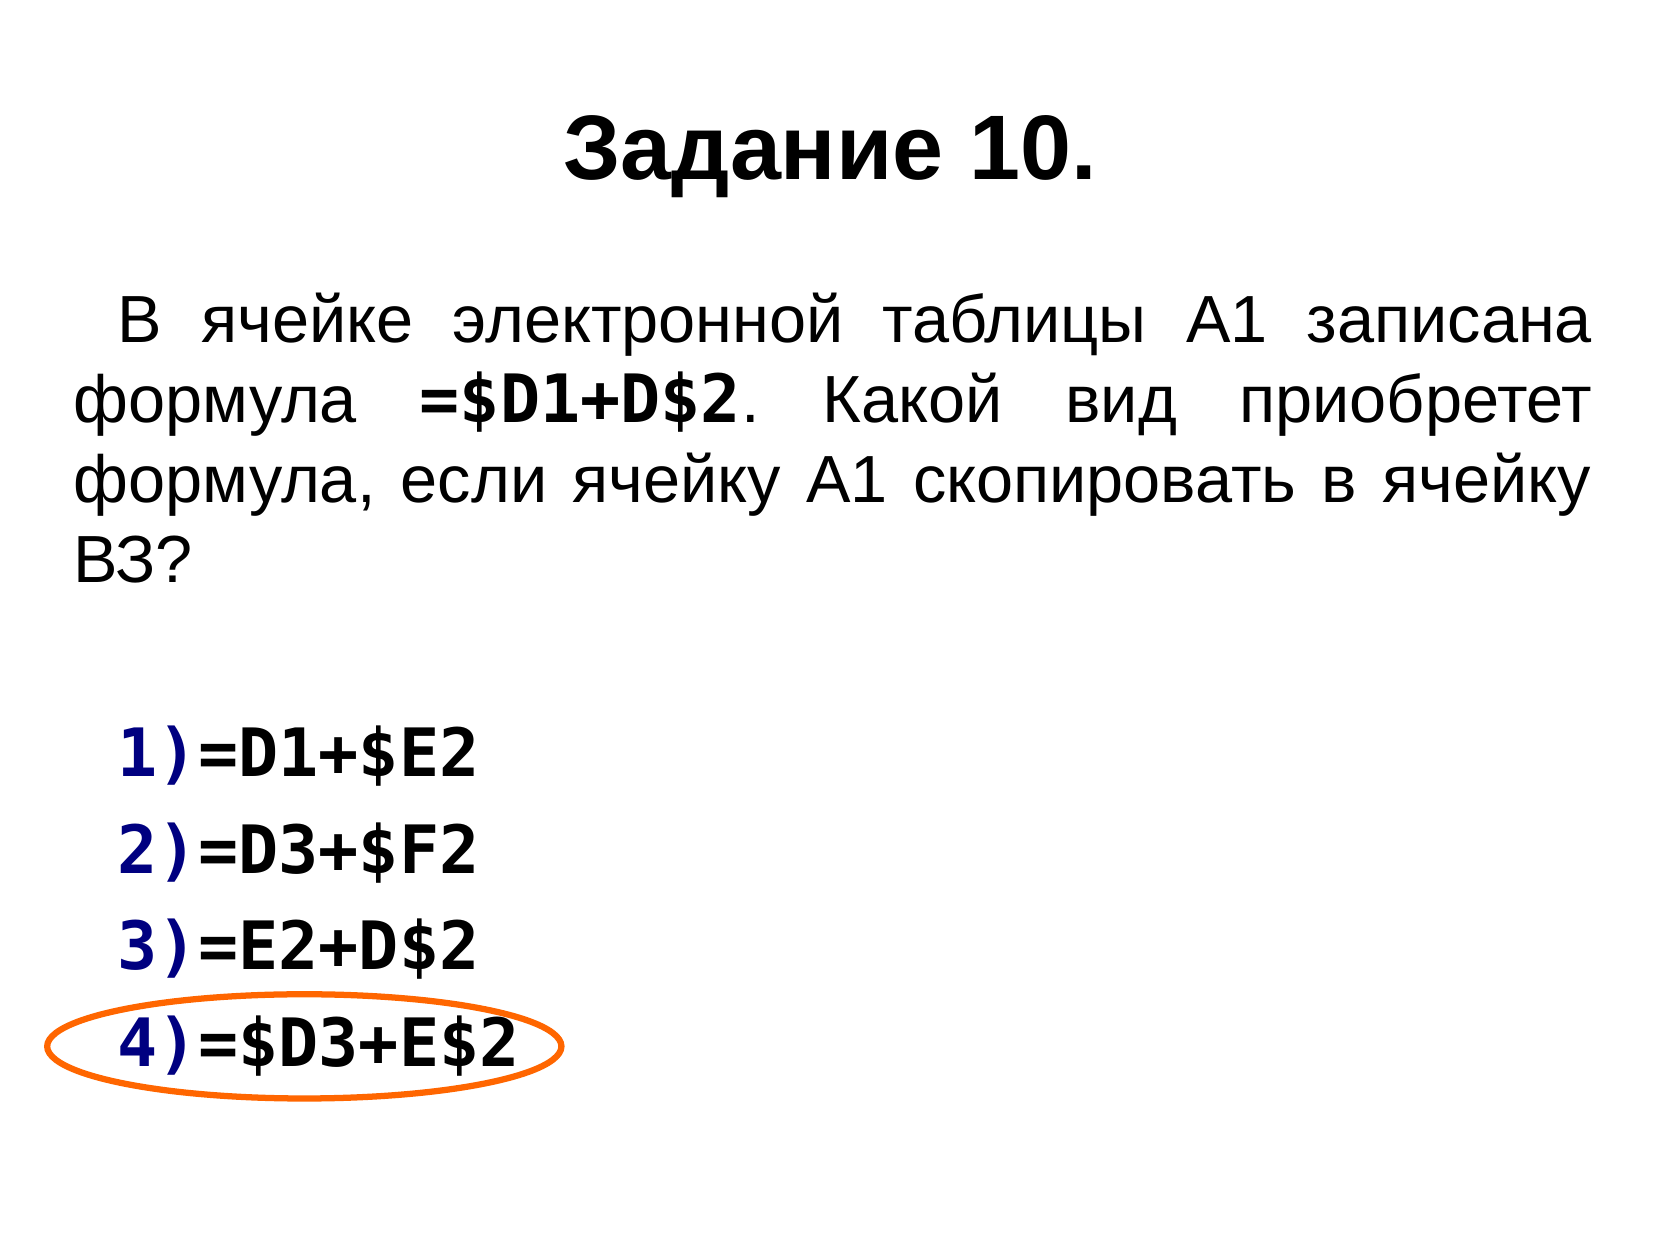

# Задание 10.
В ячейке электронной таблицы А1 записана формула =$D1+D$2. Какой вид приобретет формула, если ячейку А1 скопировать в ячейку ВЗ?
=D1+$E2
=D3+$F2
=E2+D$2
=$D3+Е$2